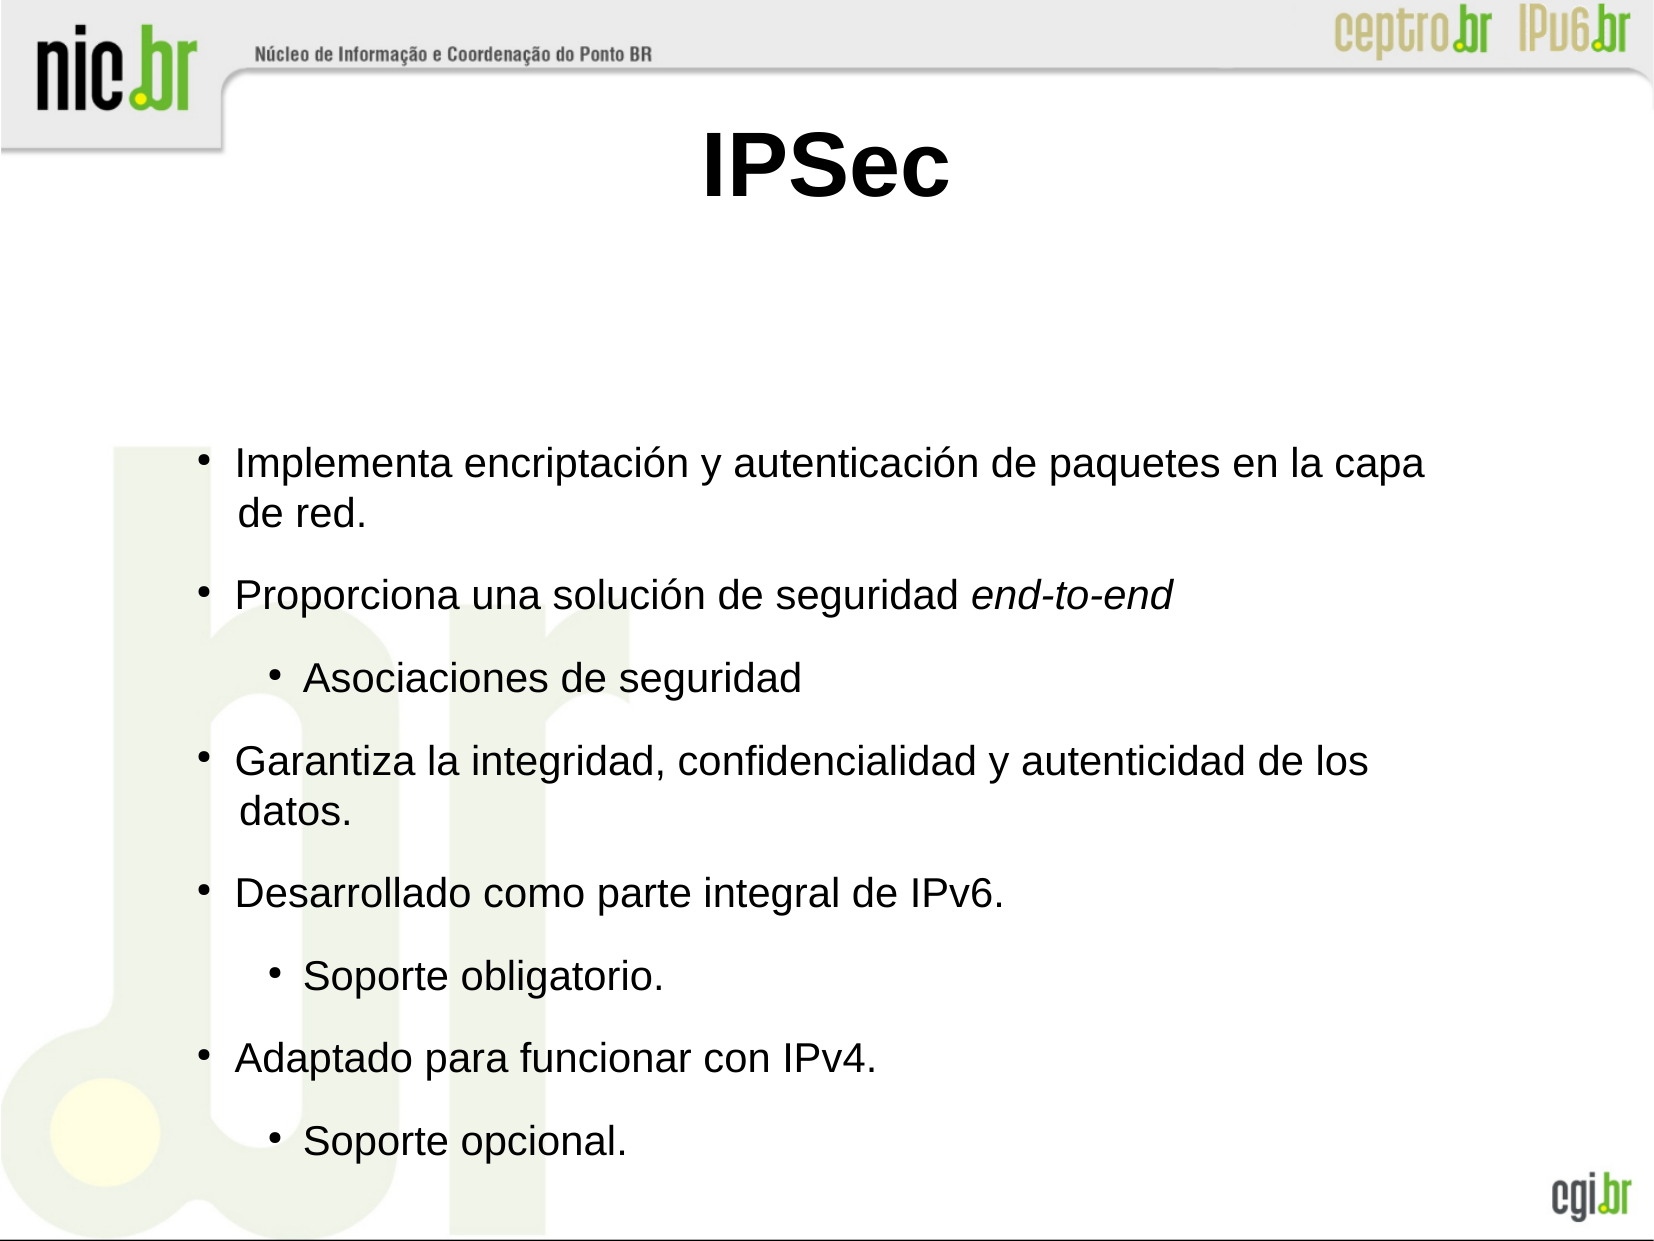

IPSec
 Implementa encriptación y autenticación de paquetes en la capa de red.
 Proporciona una solución de seguridad end-to-end
Asociaciones de seguridad
 Garantiza la integridad, confidencialidad y autenticidad de los datos.
 Desarrollado como parte integral de IPv6.
Soporte obligatorio.
 Adaptado para funcionar con IPv4.
Soporte opcional.